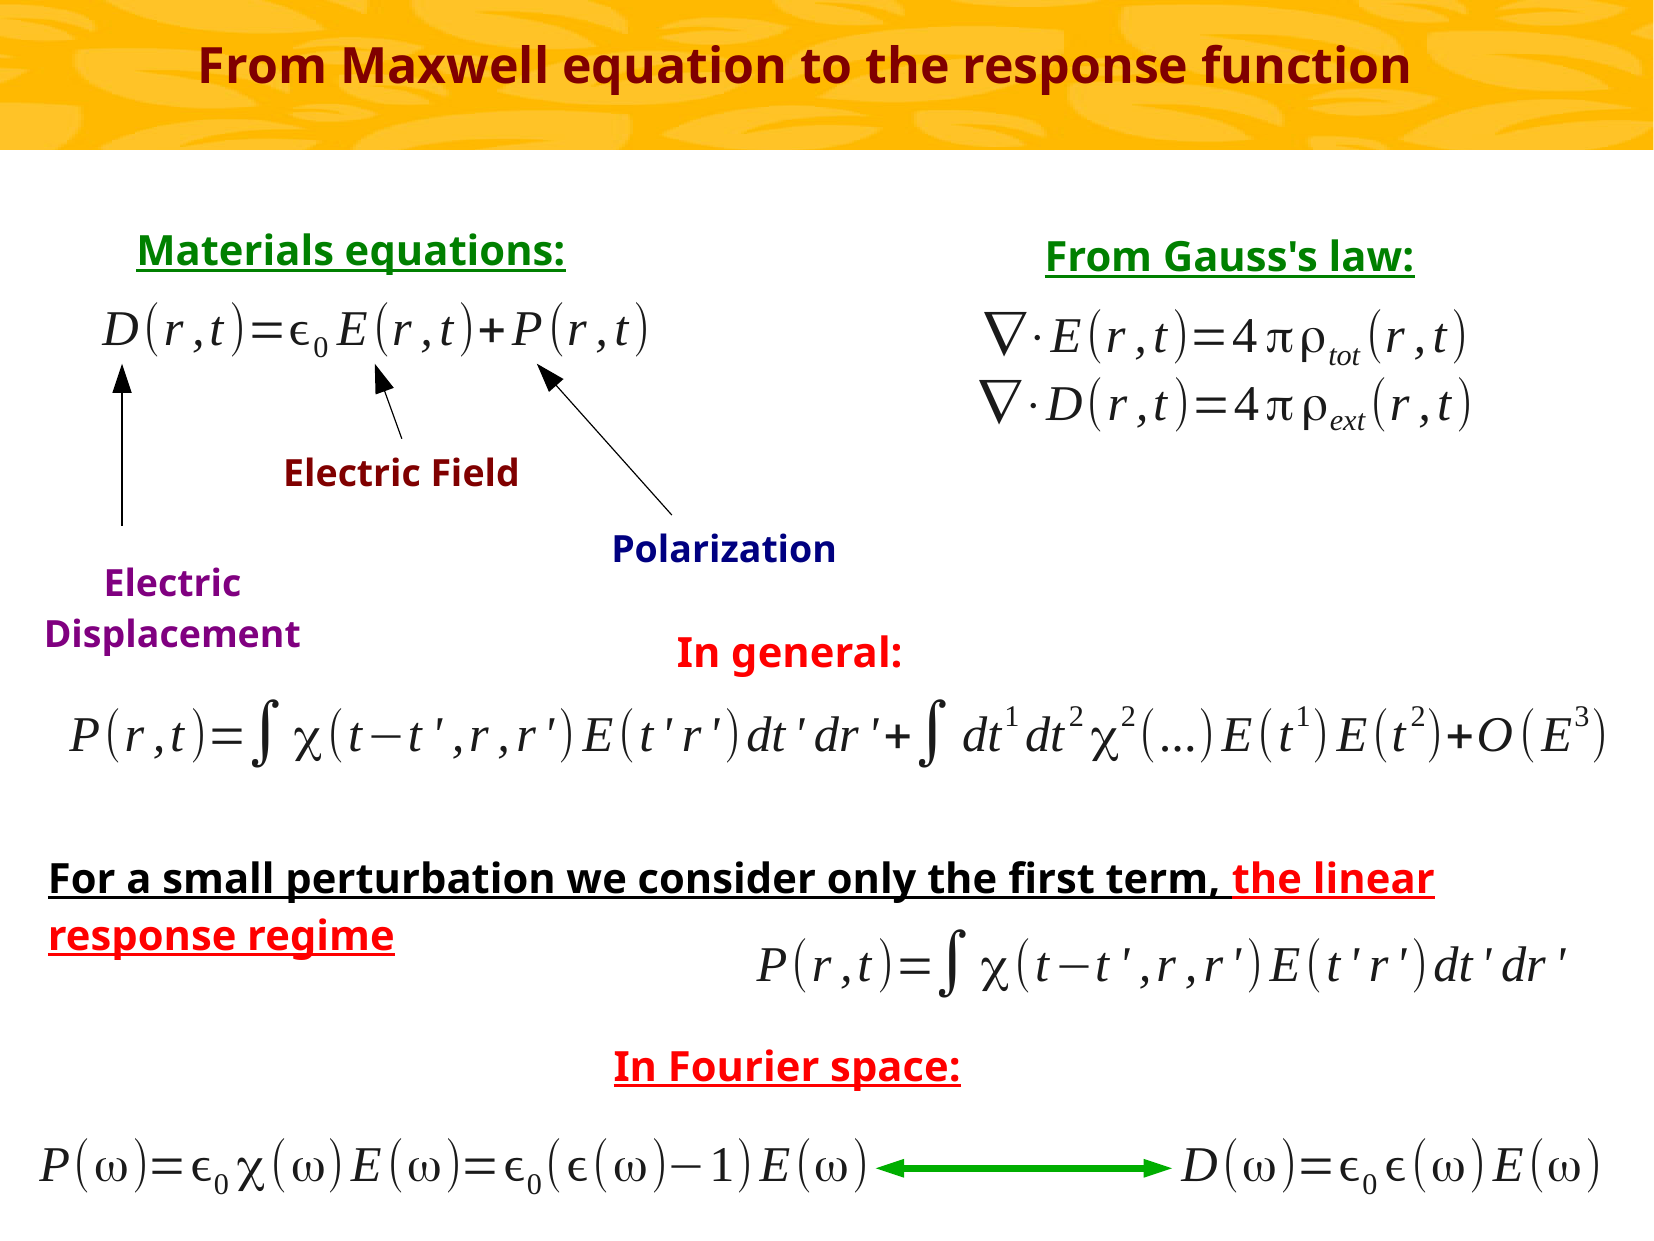

From Maxwell equation to the response function
Materials equations:
From Gauss's law:
Electric Field
Polarization
Electric Displacement
In general:
For a small perturbation we consider only the first term, the linear response regime
In Fourier space: